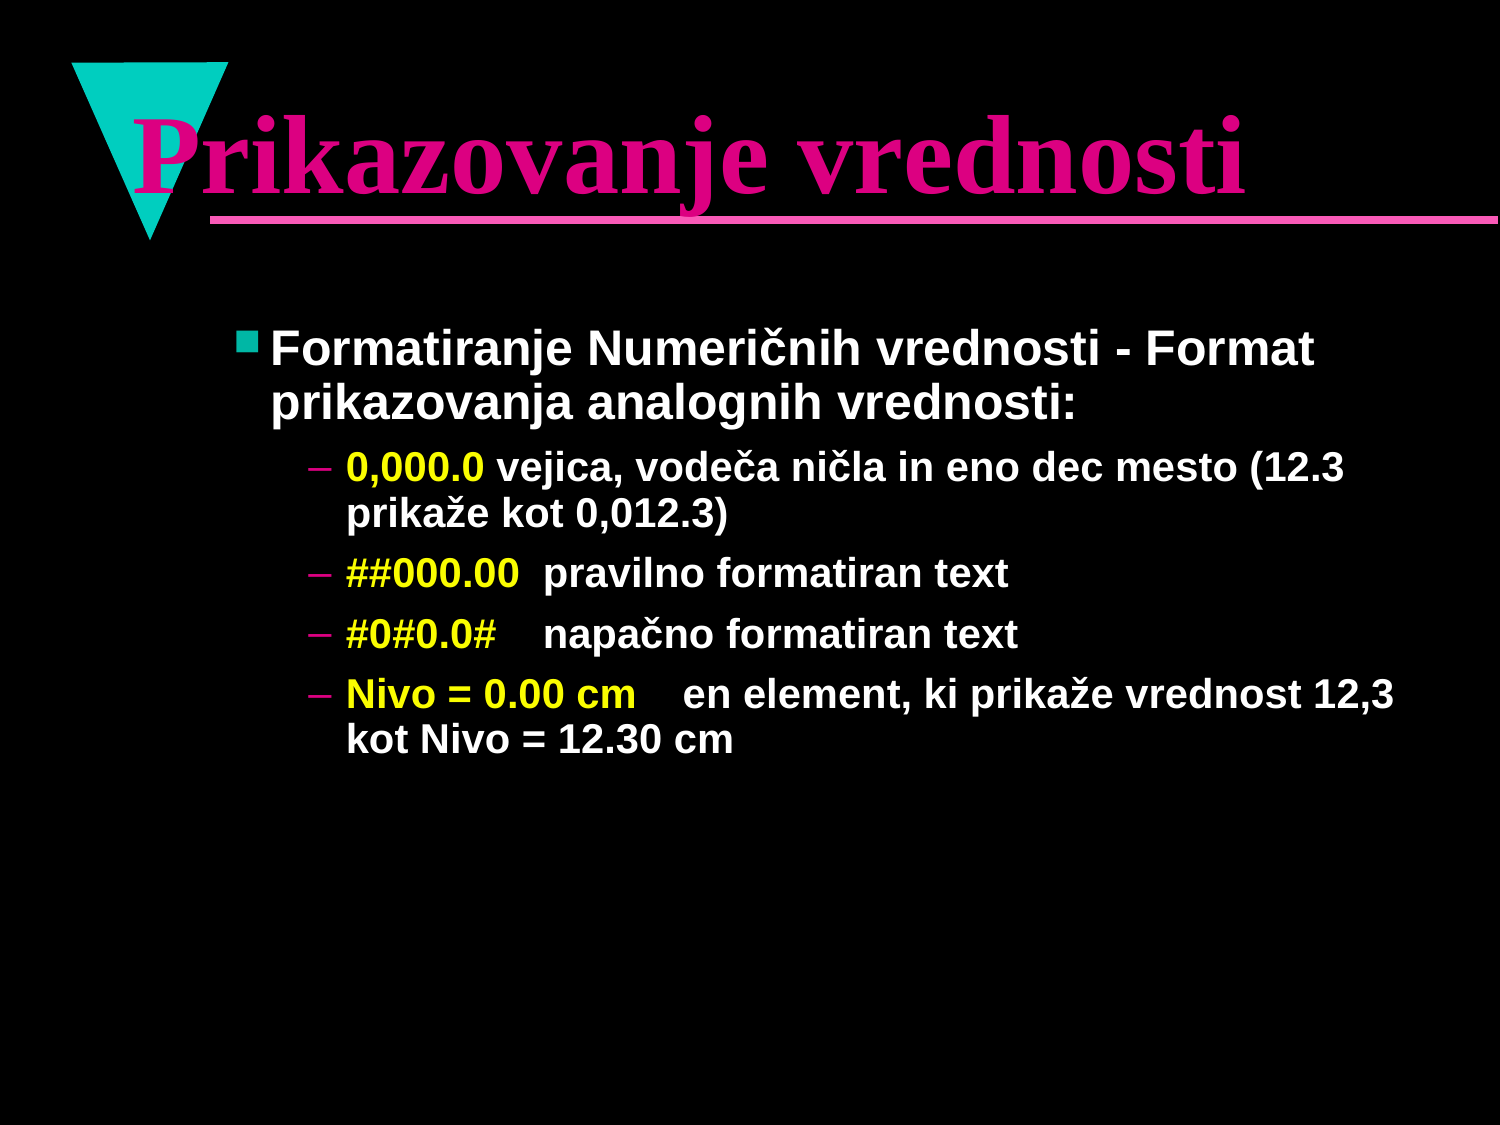

# Prikazovanje vrednosti
Formatiranje Numeričnih vrednosti - Format prikazovanja analognih vrednosti:
0,000.0 vejica, vodeča ničla in eno dec mesto (12.3 prikaže kot 0,012.3)
##000.00 pravilno formatiran text
#0#0.0# napačno formatiran text
Nivo = 0.00 cm en element, ki prikaže vrednost 12,3 kot Nivo = 12.30 cm
Animacija
12